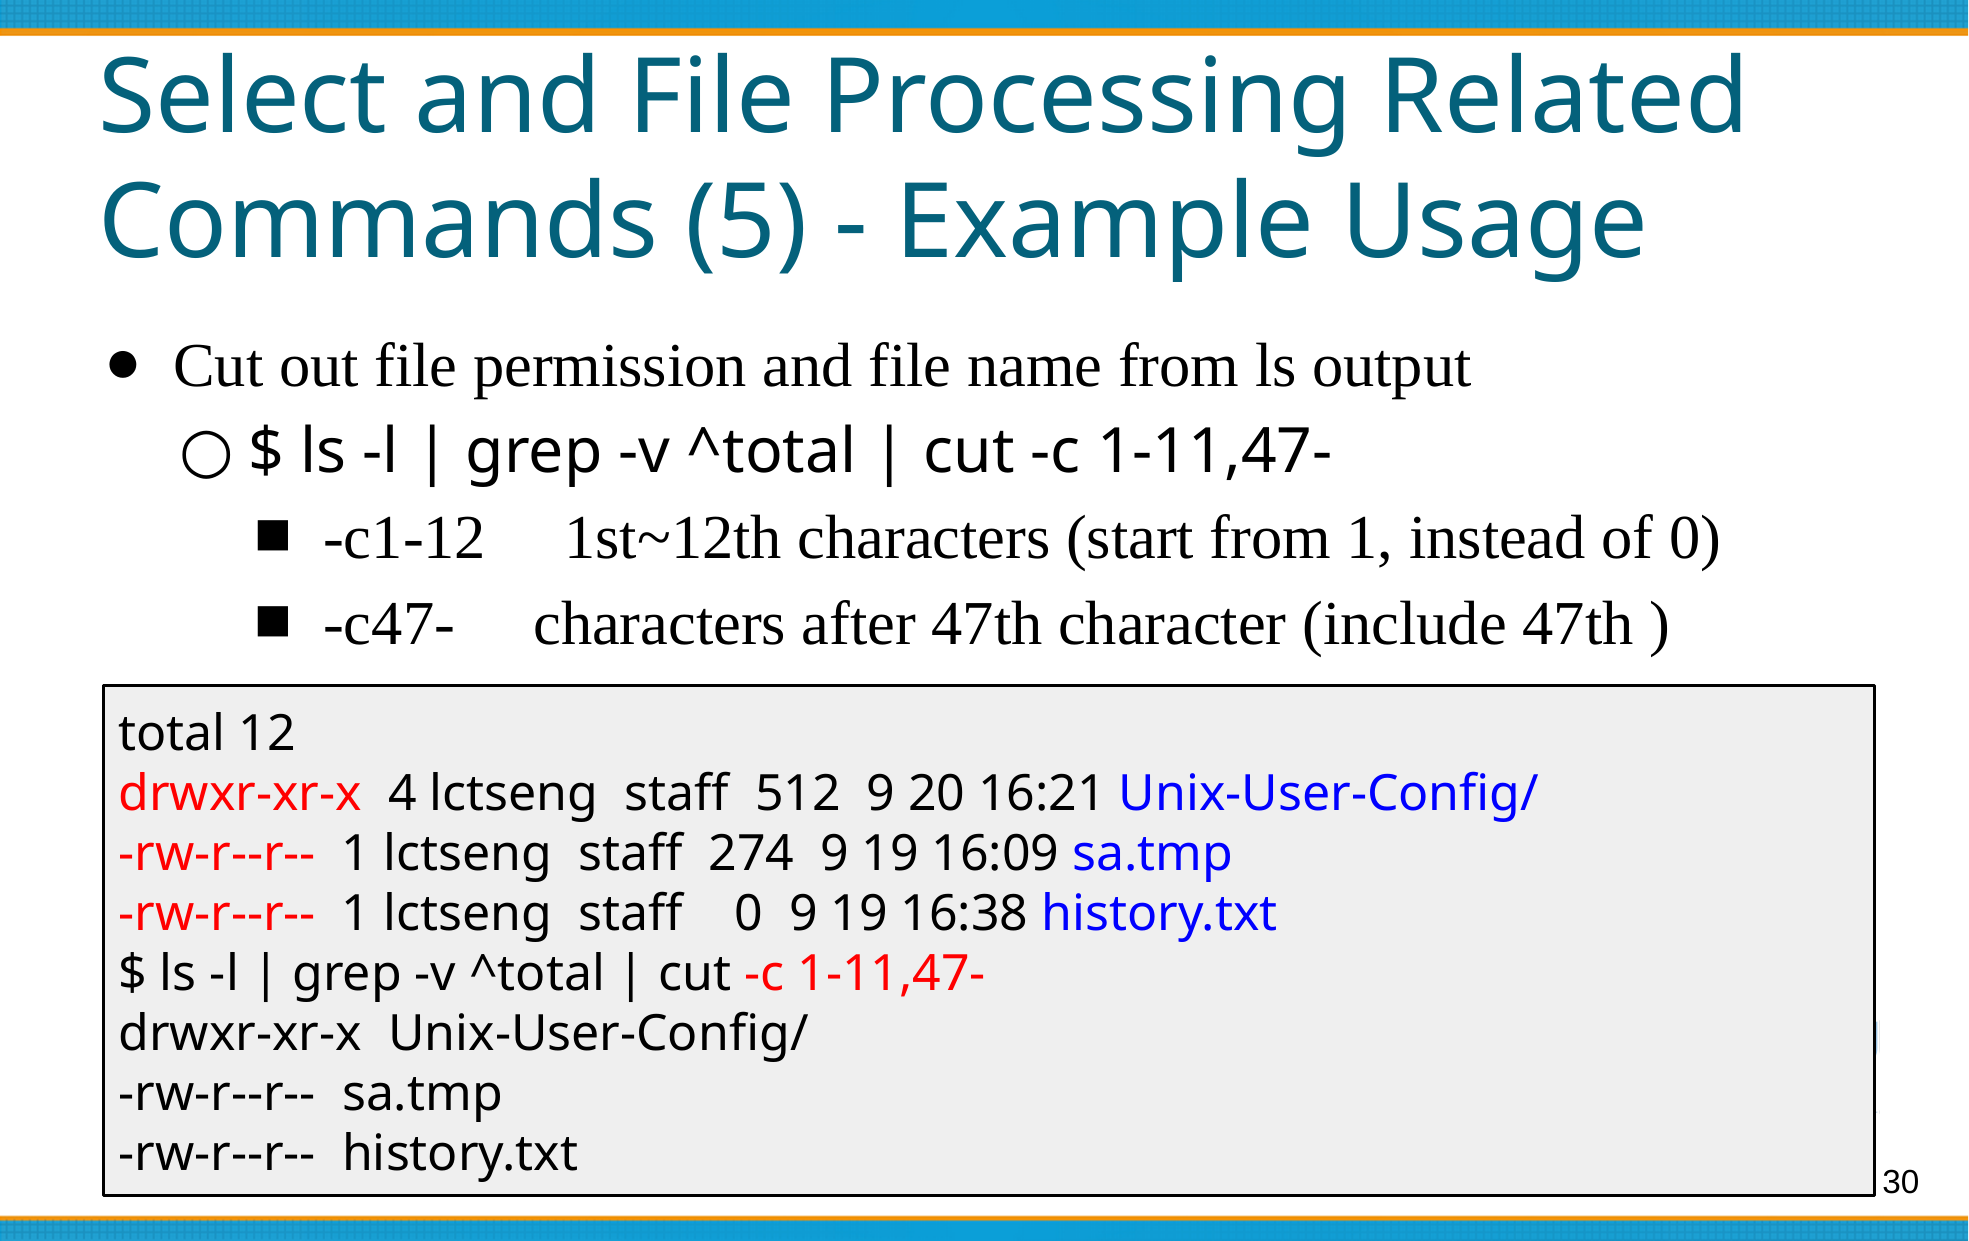

Select and File Processing Related Commands (5) - Example Usage
# Cut out file permission and file name from ls output
$ ls -l | grep -v ^total | cut -c 1-11,47-
-c1-12：1st~12th characters (start from 1, instead of 0)
-c47-：characters after 47th character (include 47th )
total 12
drwxr-xr-x 4 lctseng staff 512 9 20 16:21 Unix-User-Config/
-rw-r--r-- 1 lctseng staff 274 9 19 16:09 sa.tmp
-rw-r--r-- 1 lctseng staff 0 9 19 16:38 history.txt
$ ls -l | grep -v ^total | cut -c 1-11,47-
drwxr-xr-x Unix-User-Config/
-rw-r--r-- sa.tmp
-rw-r--r-- history.txt